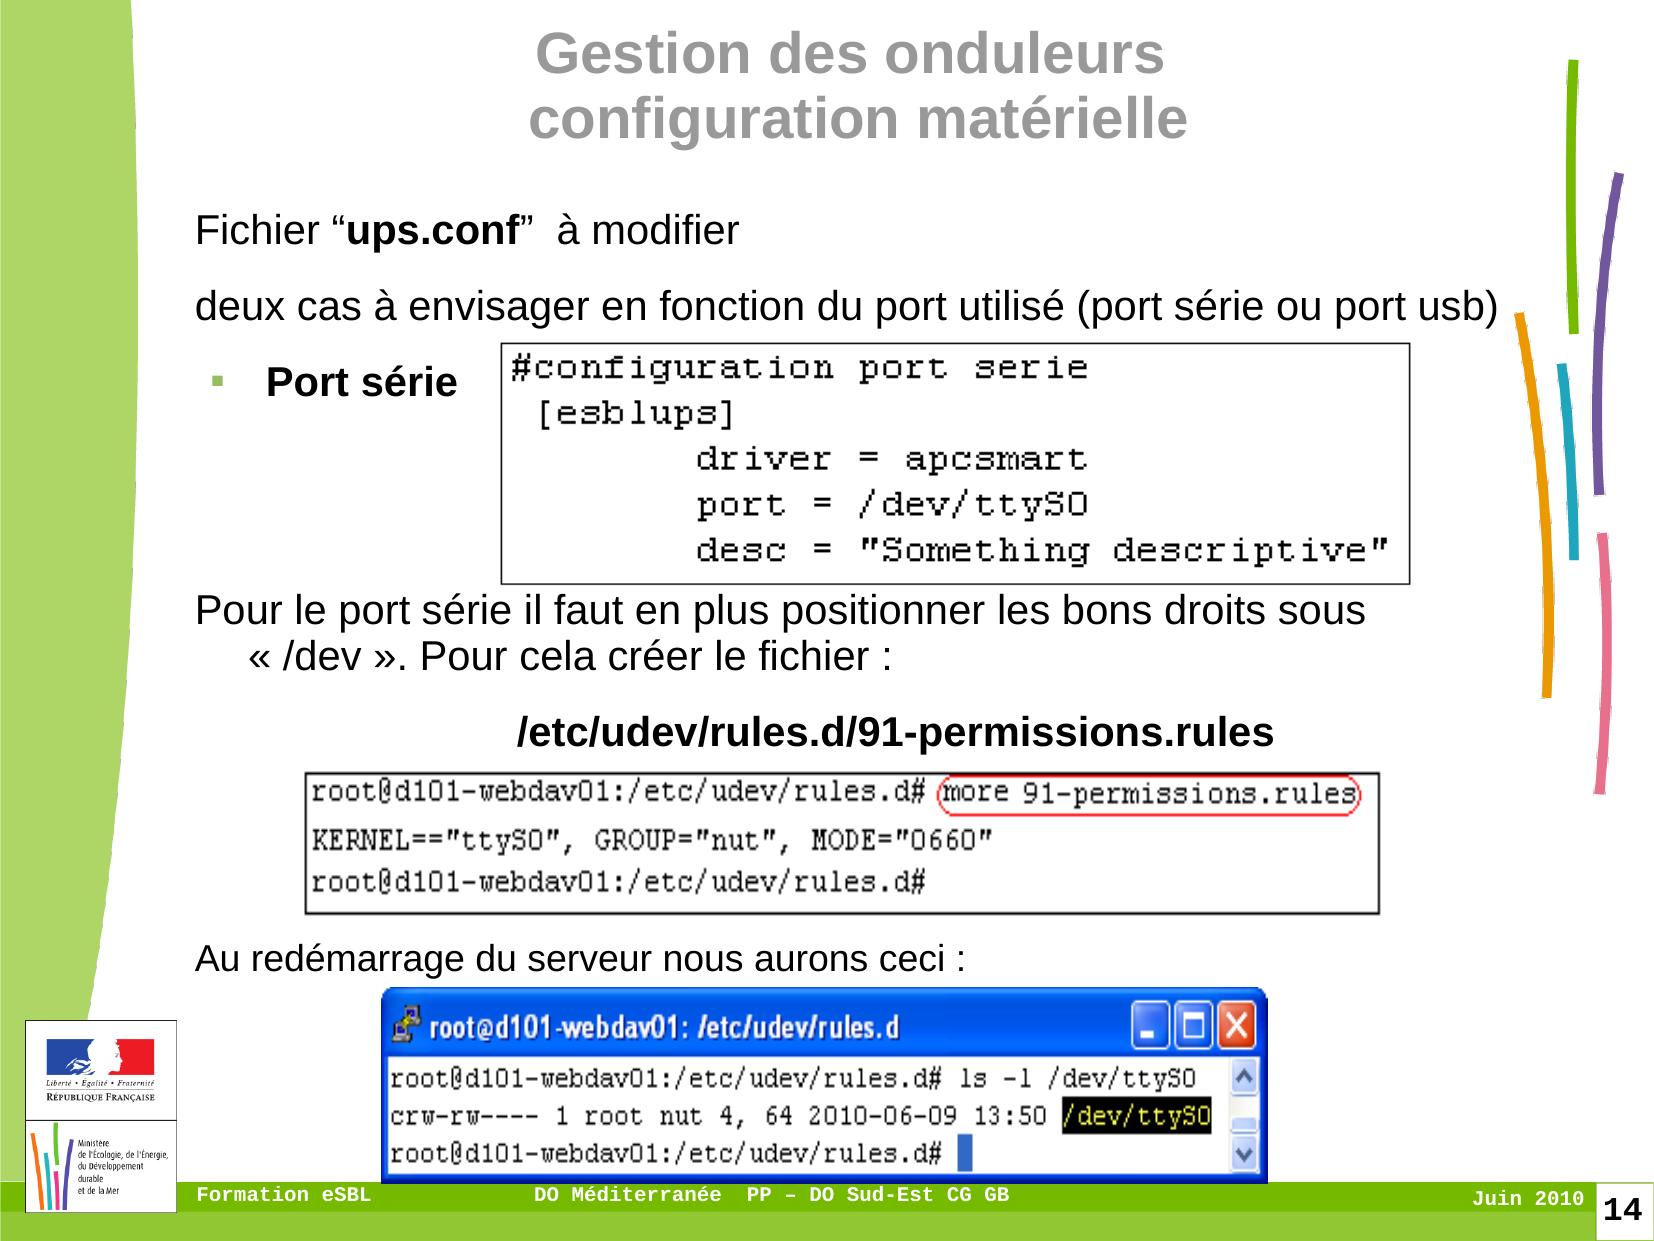

# Gestion des onduleurs configuration matérielle
Fichier “ups.conf” à modifier
deux cas à envisager en fonction du port utilisé (port série ou port usb)
Port série
Pour le port série il faut en plus positionner les bons droits sous « /dev ». Pour cela créer le fichier :
 /etc/udev/rules.d/91-permissions.rules
Au redémarrage du serveur nous aurons ceci :
14